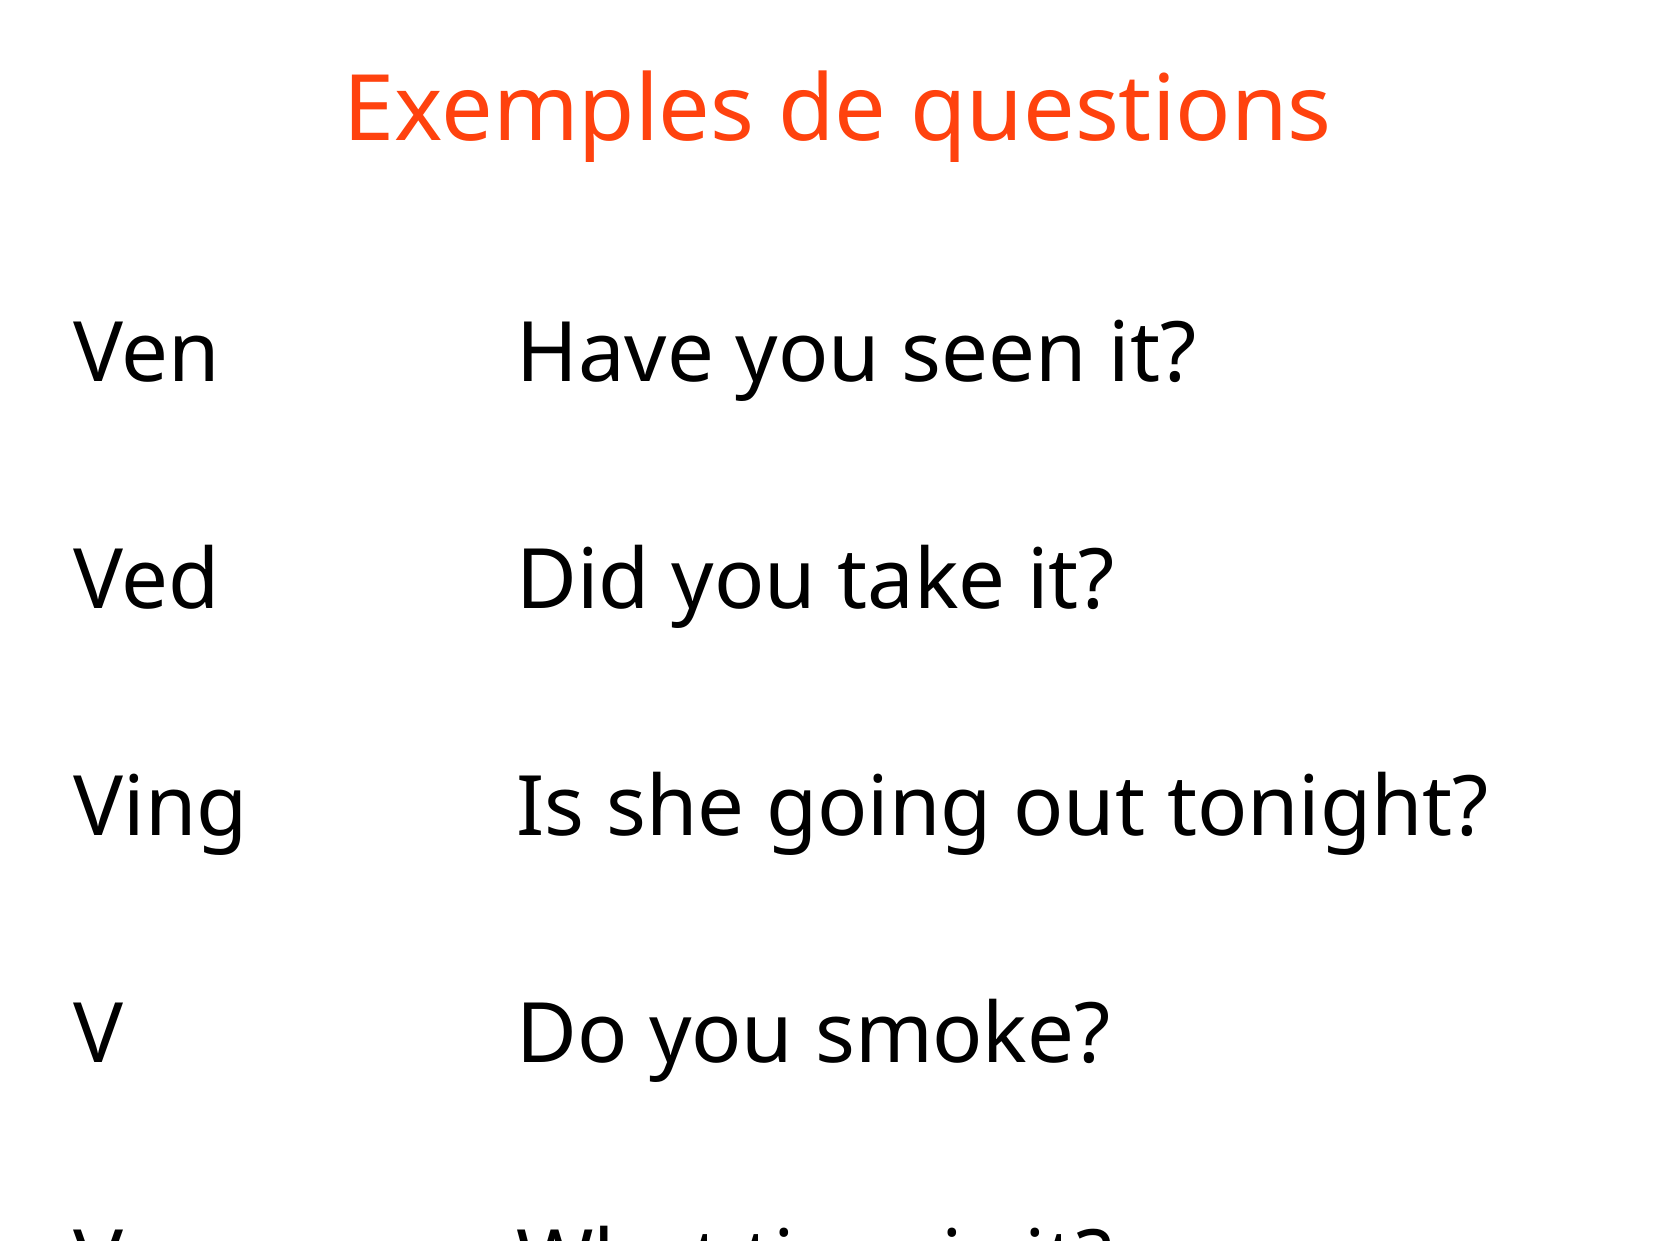

Exemples de questions
Ven 		Have you seen it?
Ved					Did you take it?
Ving				Is she going out tonight?
V						Do you smoke?
Vs					What time is it?